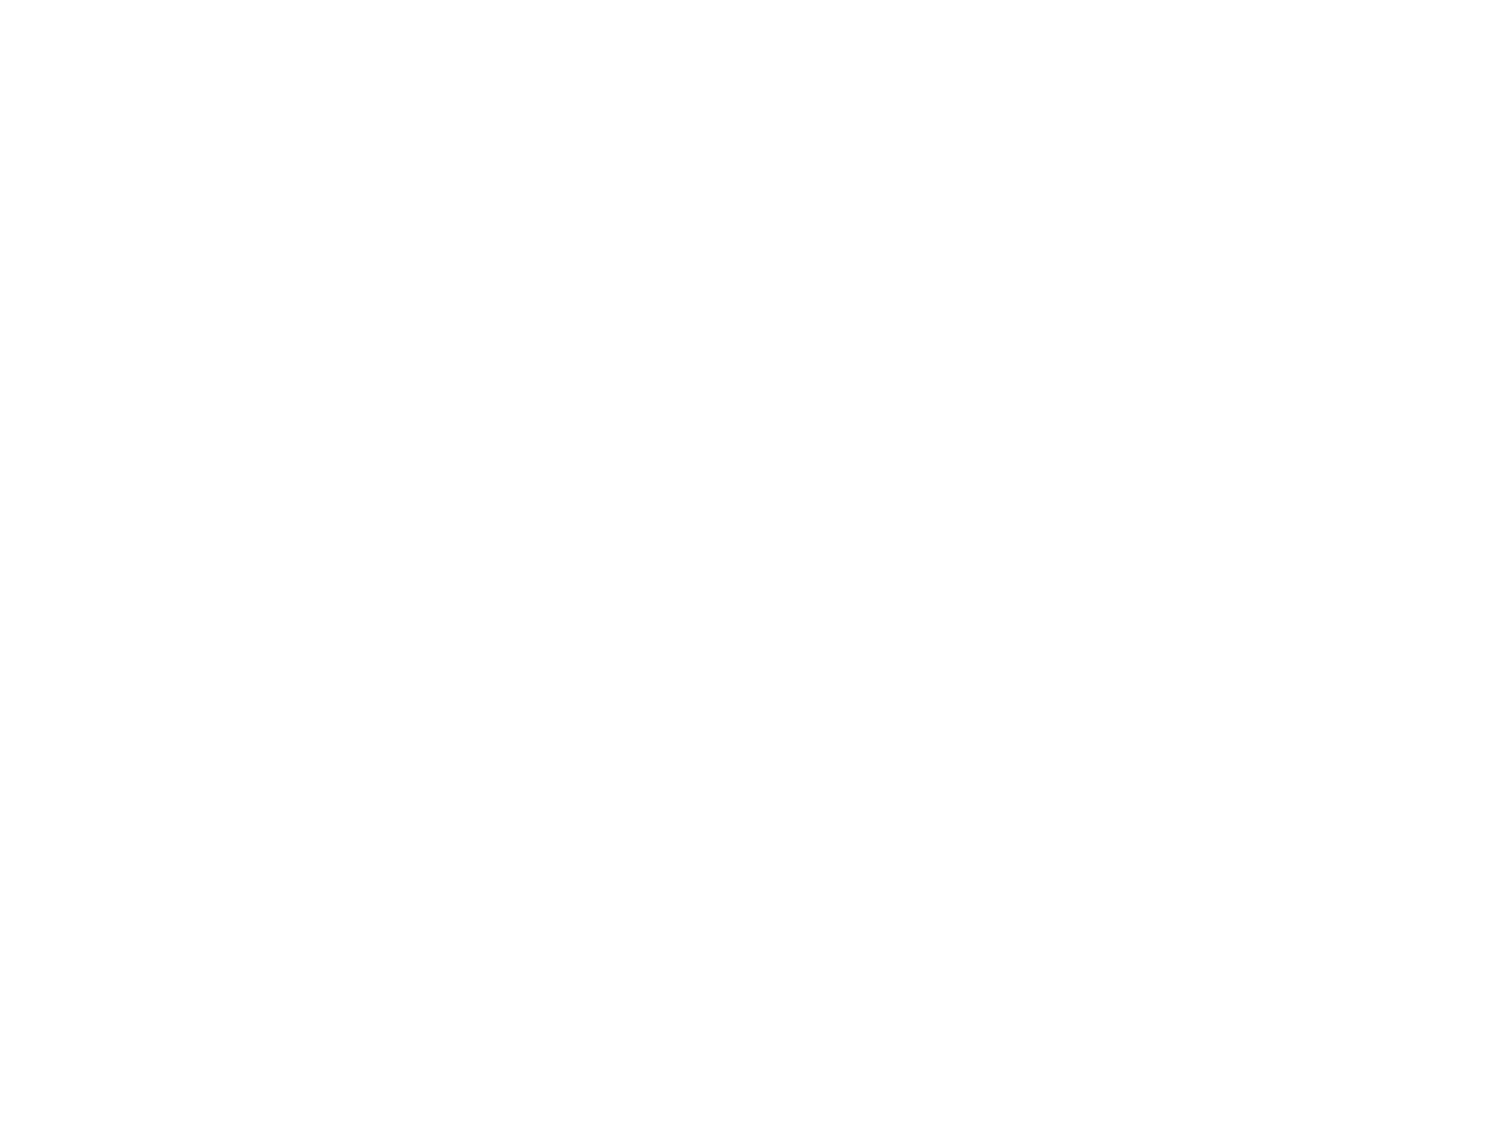

# What can we do for you?